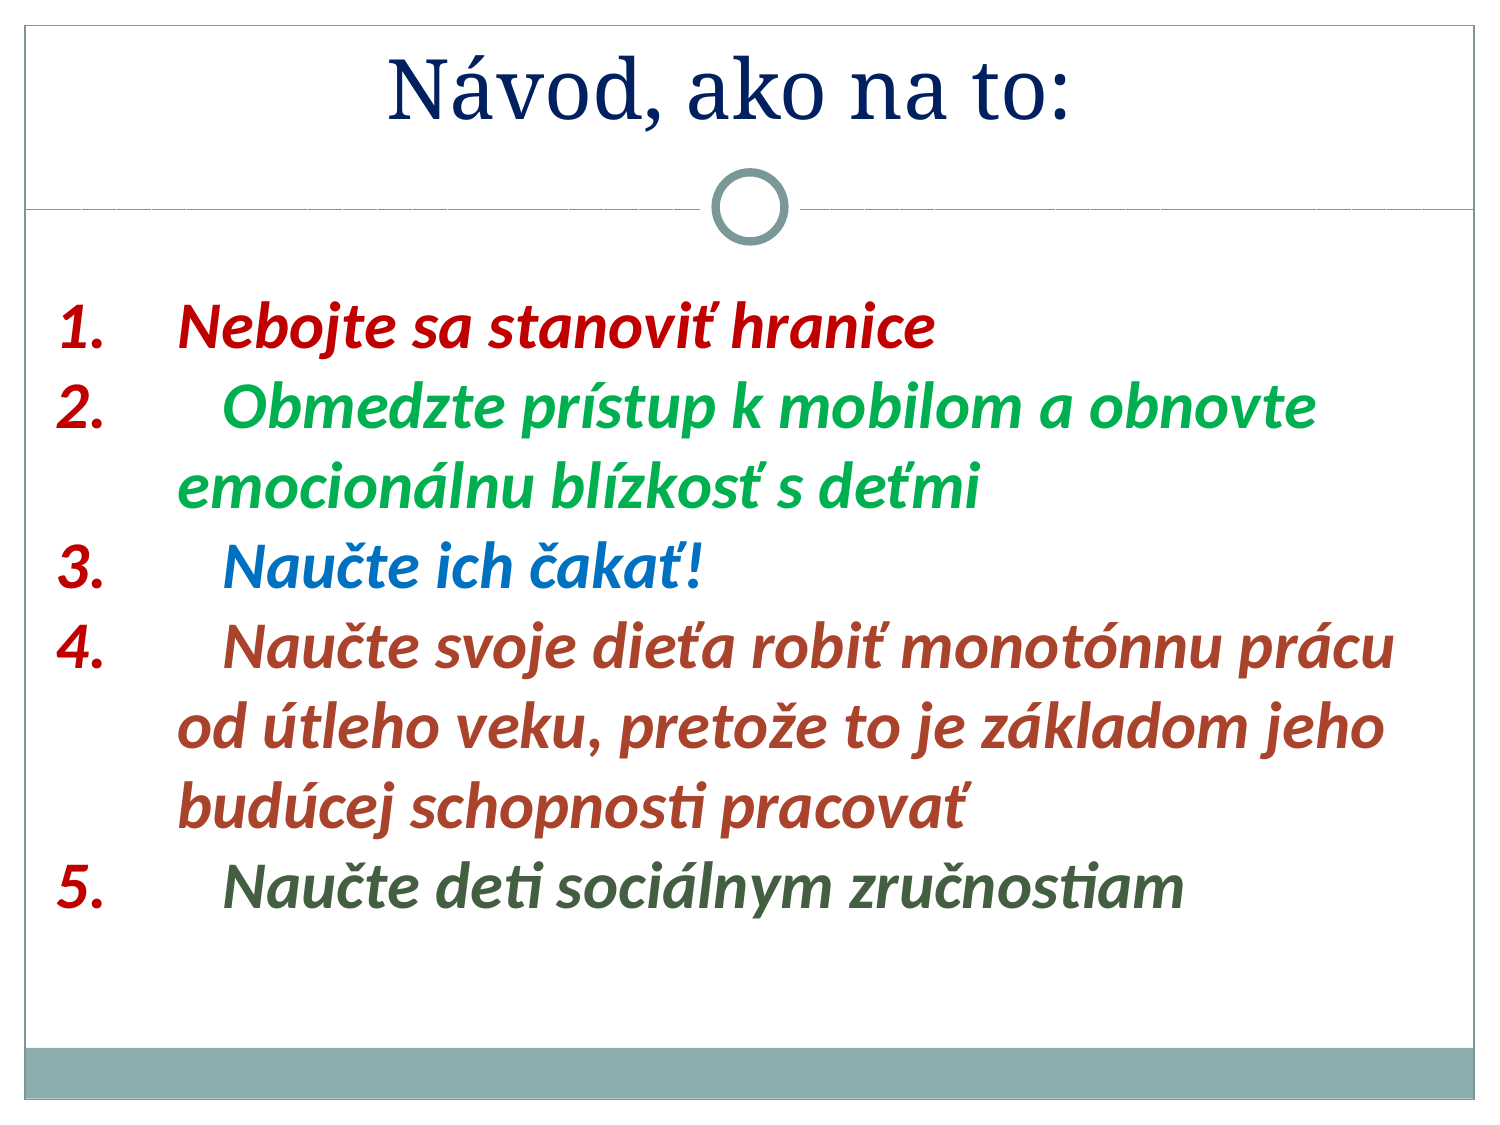

# Návod, ako na to:
Nebojte sa stanoviť hranice
 Obmedzte prístup k mobilom a obnovte emocionálnu blízkosť s deťmi
 Naučte ich čakať!
 Naučte svoje dieťa robiť monotónnu prácu od útleho veku, pretože to je základom jeho budúcej schopnosti pracovať
 Naučte deti sociálnym zručnostiam